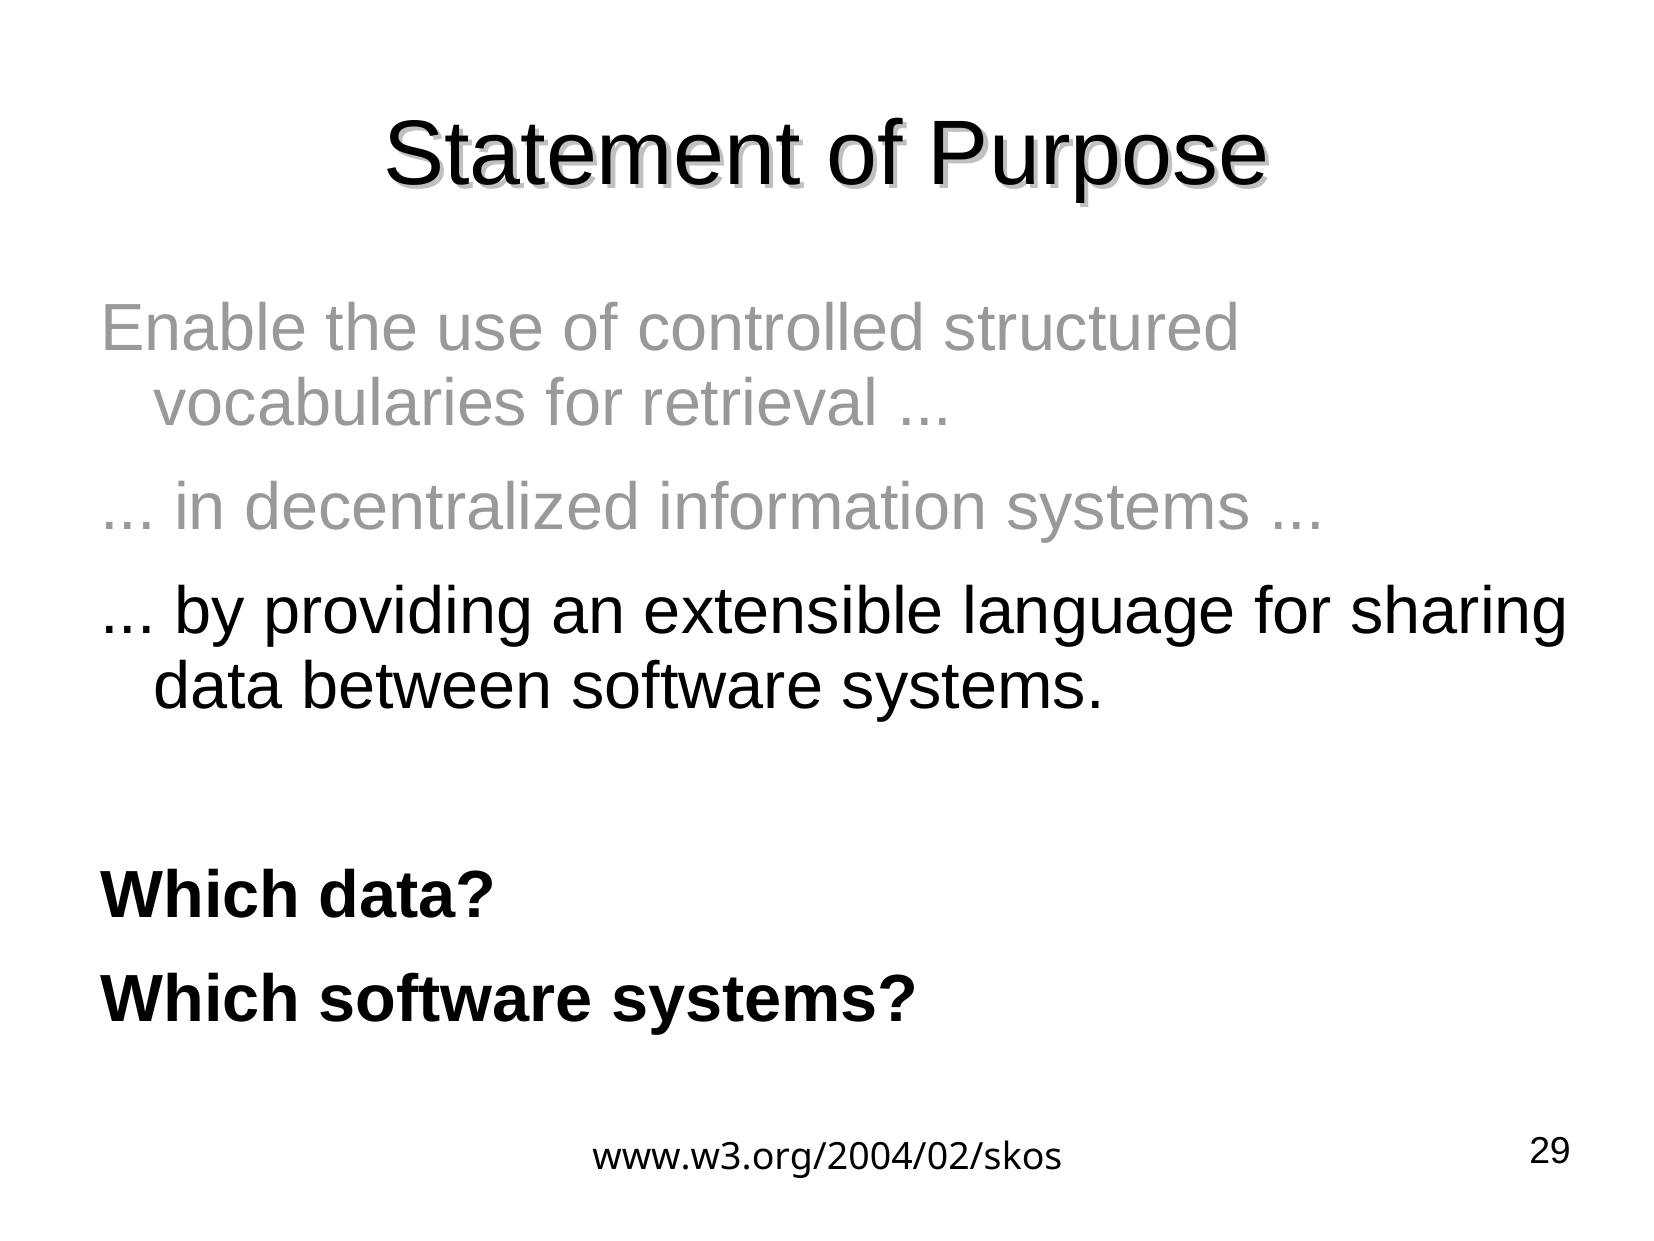

# Statement of Purpose
Enable the use of controlled structured vocabularies for retrieval ...
... in decentralized information systems ...
... by providing an extensible language for sharing data between software systems.
Which data?
Which software systems?
www.w3.org/2004/02/skos
29